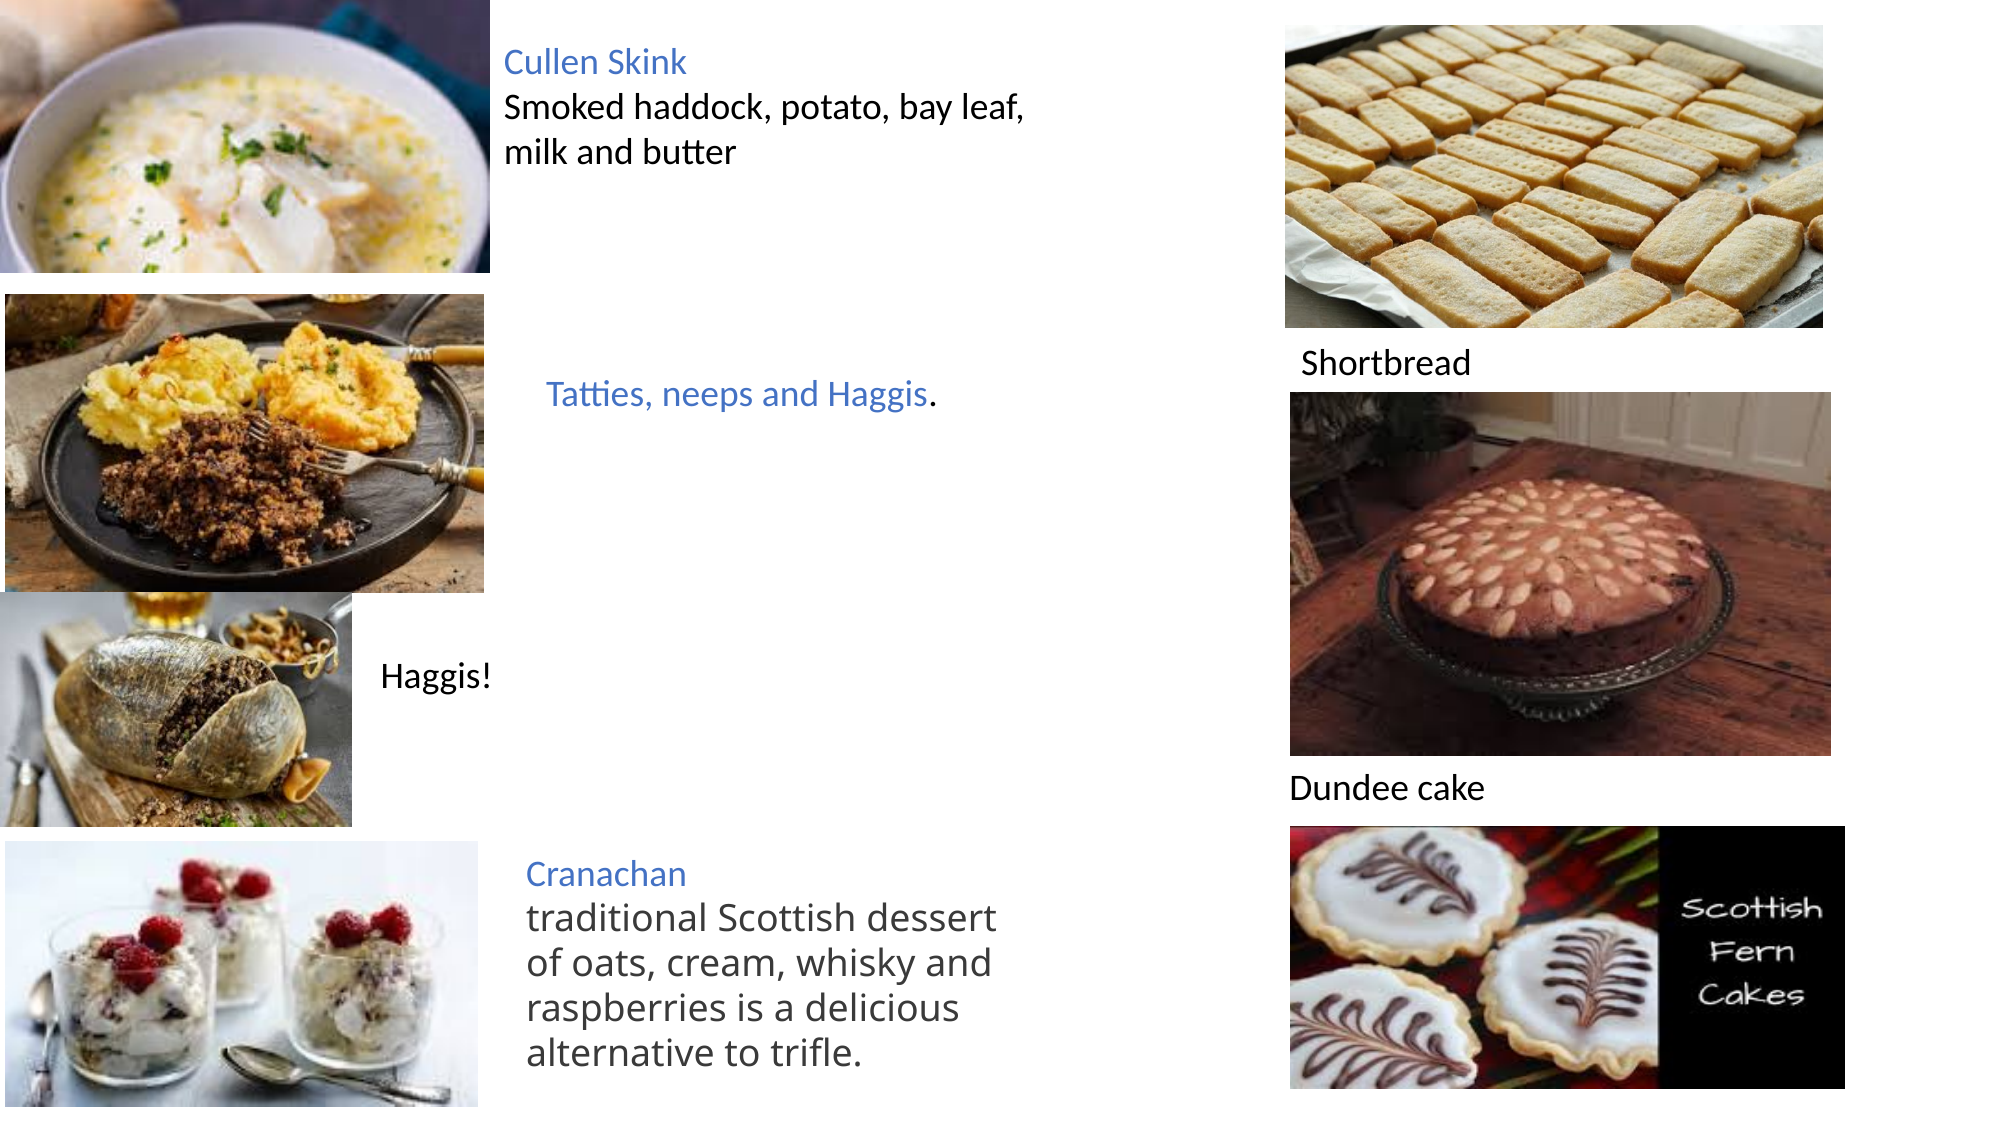

Cullen Skink
Smoked haddock, potato, bay leaf,
milk and butter
Shortbread
Tatties, neeps and Haggis.
Haggis!
Dundee cake
Cranachan
traditional Scottish dessert of oats, cream, whisky and raspberries is a delicious alternative to trifle.